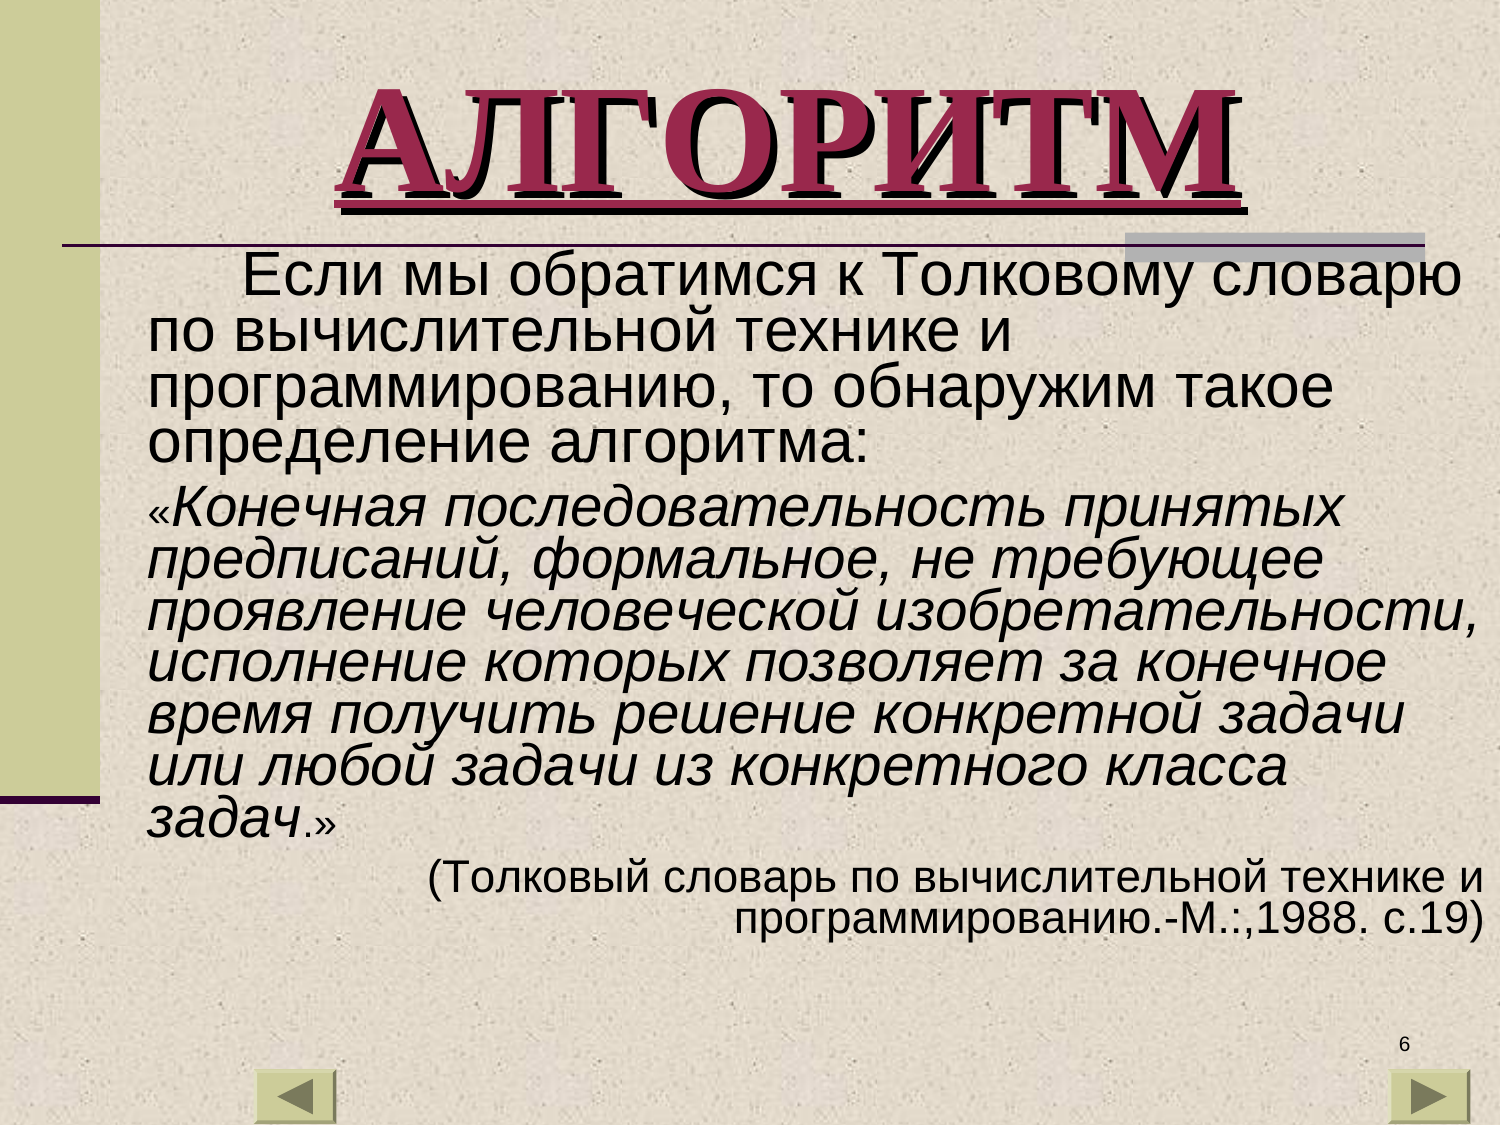

# АЛГОРИТМ
		Если мы обратимся к Толковому словарю по вычислительной технике и программированию, то обнаружим такое определение алгоритма:
	«Конечная последовательность принятых предписаний, формальное, не требующее проявление человеческой изобретательности, исполнение которых позволяет за конечное время получить решение конкретной задачи или любой задачи из конкретного класса задач.»
(Толковый словарь по вычислительной технике и программированию.-М.:,1988. с.19)
6